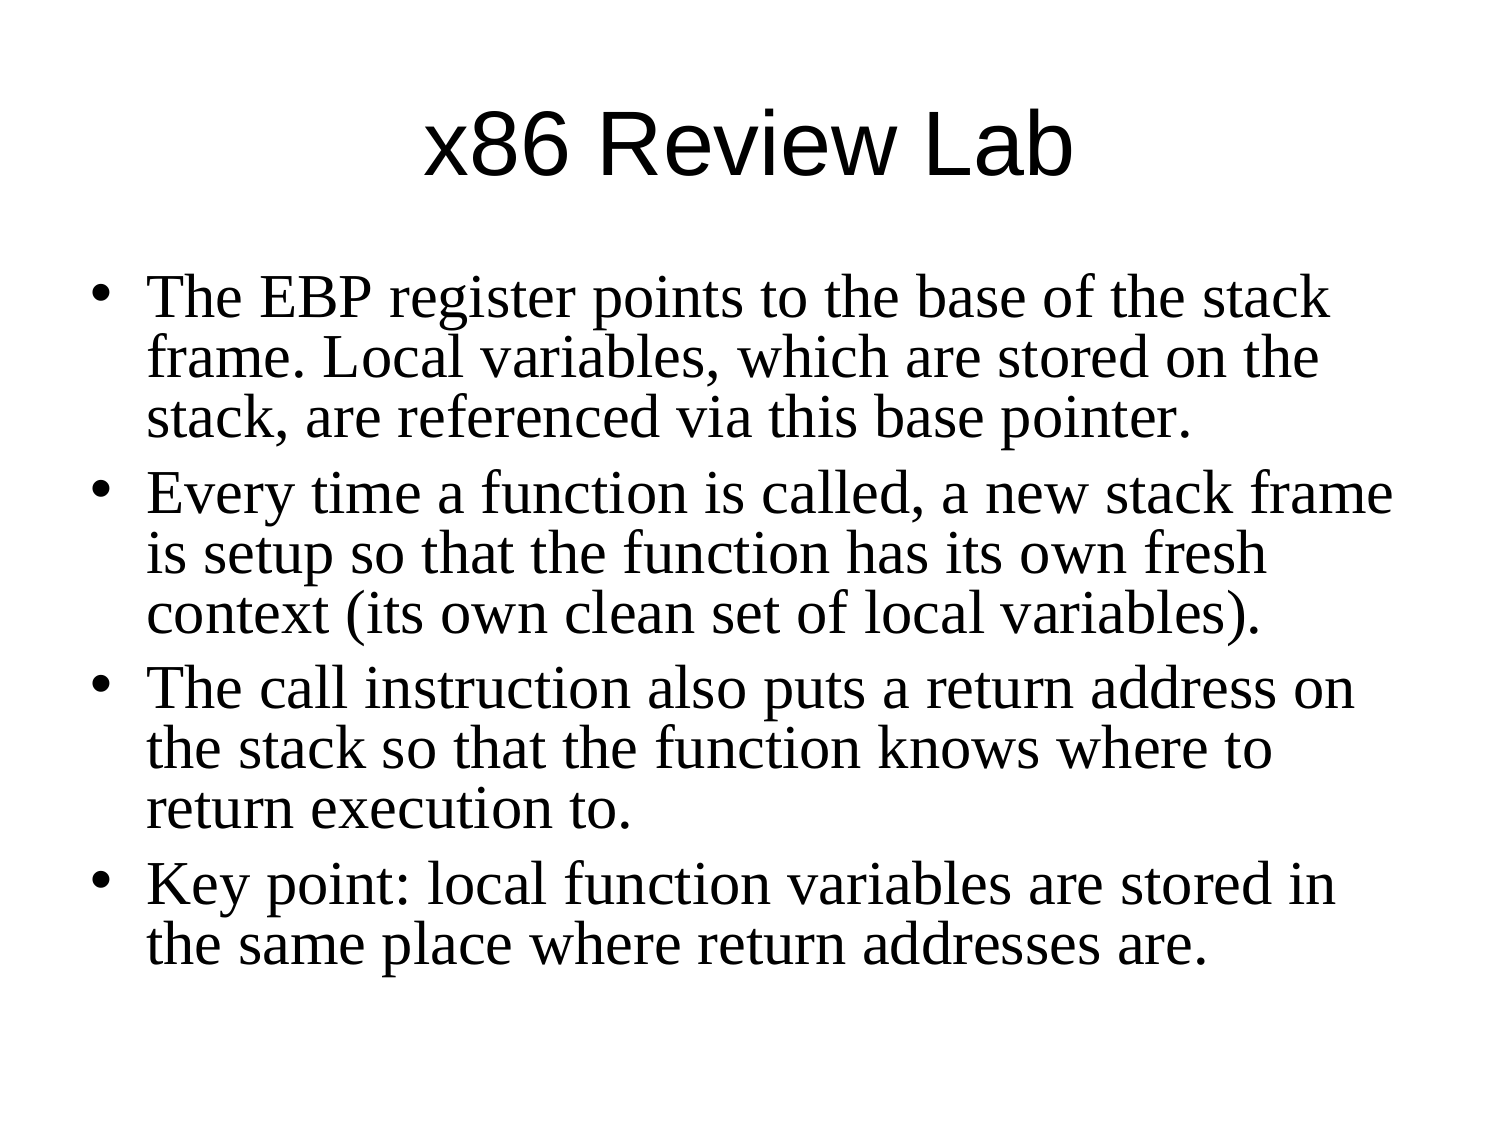

# x86 Review Lab
The EBP register points to the base of the stack frame. Local variables, which are stored on the stack, are referenced via this base pointer.
Every time a function is called, a new stack frame is setup so that the function has its own fresh context (its own clean set of local variables).
The call instruction also puts a return address on the stack so that the function knows where to return execution to.
Key point: local function variables are stored in the same place where return addresses are.